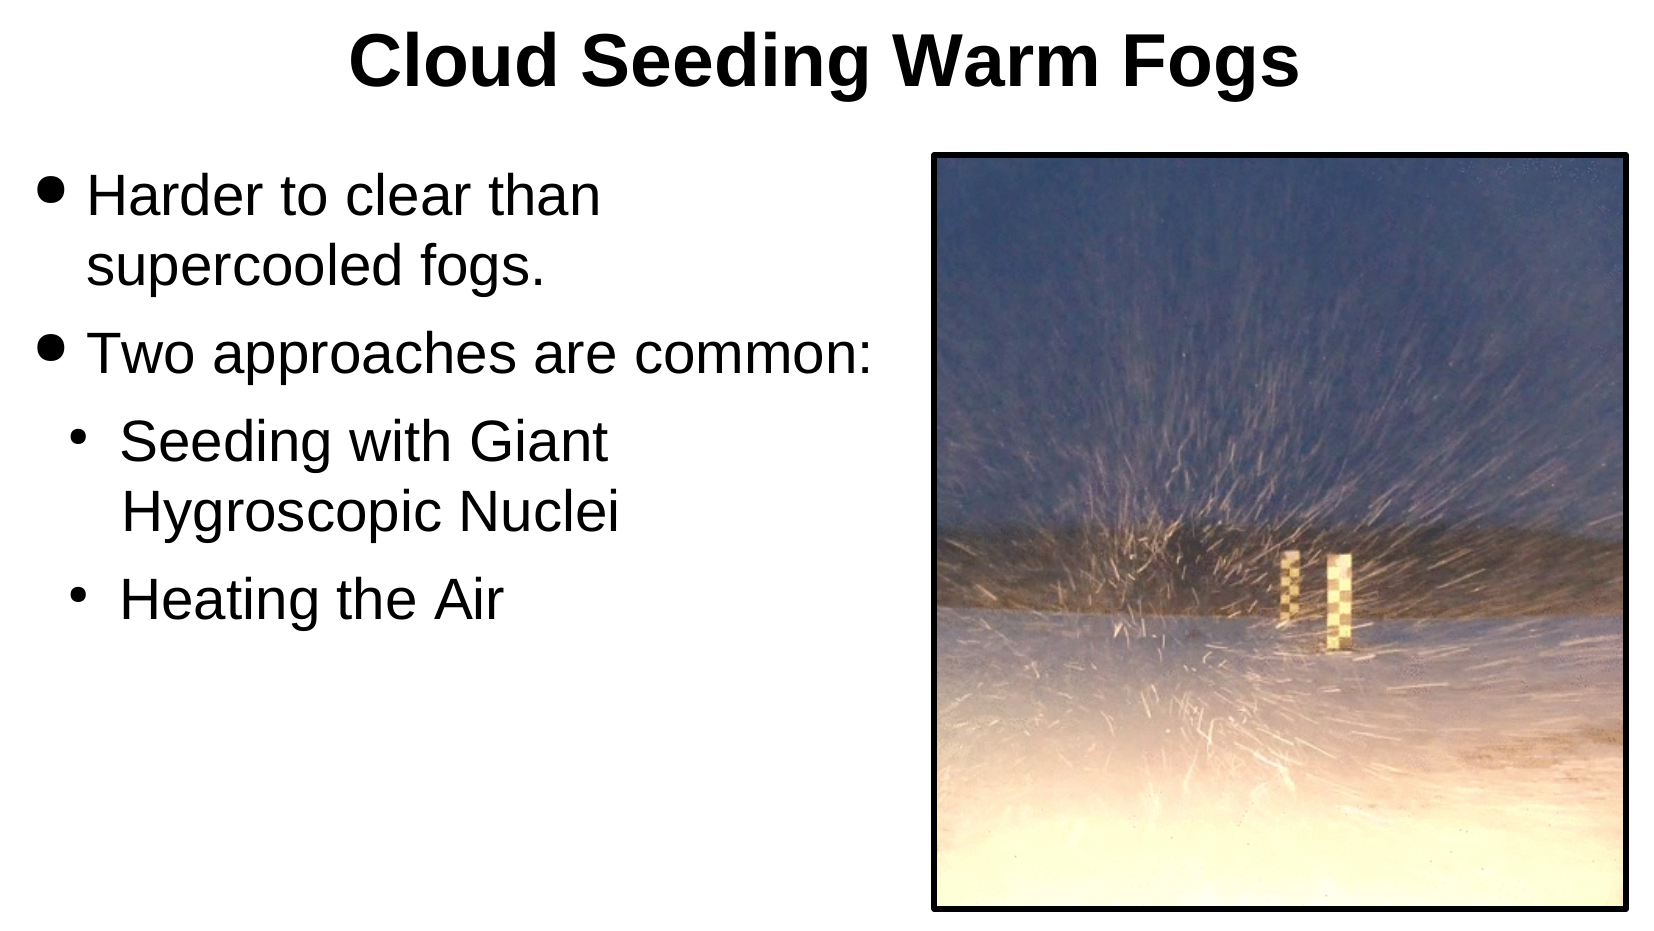

# Cloud Seeding Warm Fogs
 Harder to clear than supercooled fogs.
 Two approaches are common:
 Seeding with Giant Hygroscopic Nuclei
 Heating the Air